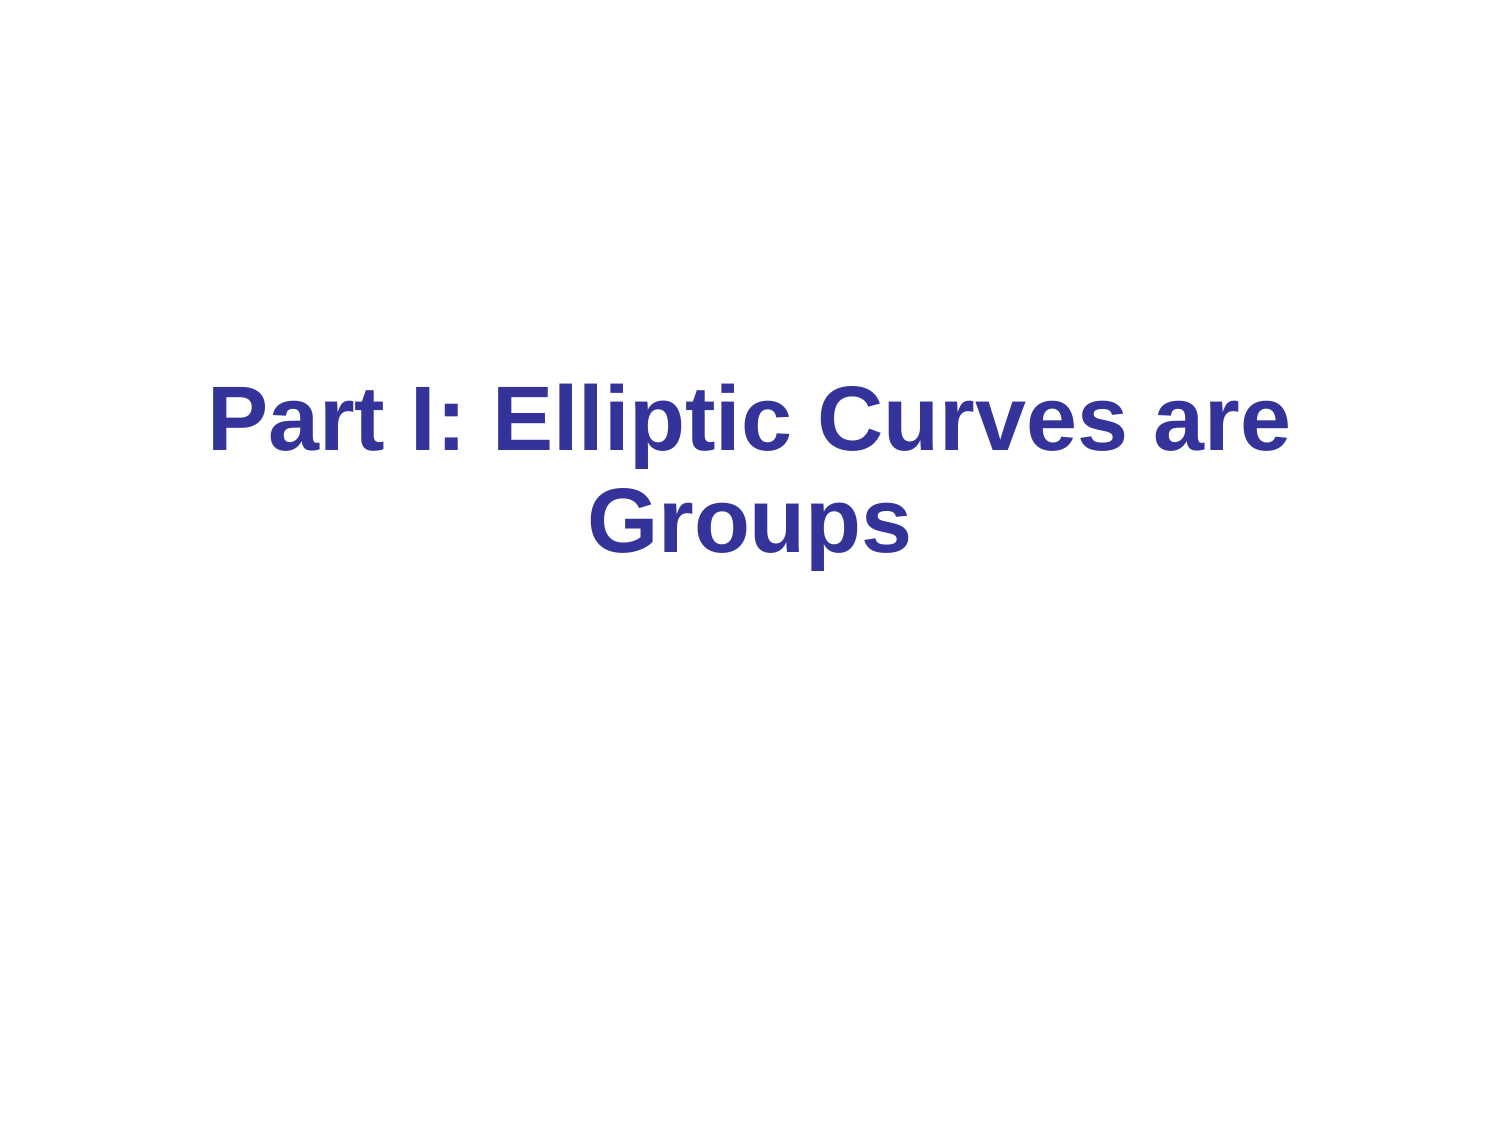

# Part I: Elliptic Curves are Groups